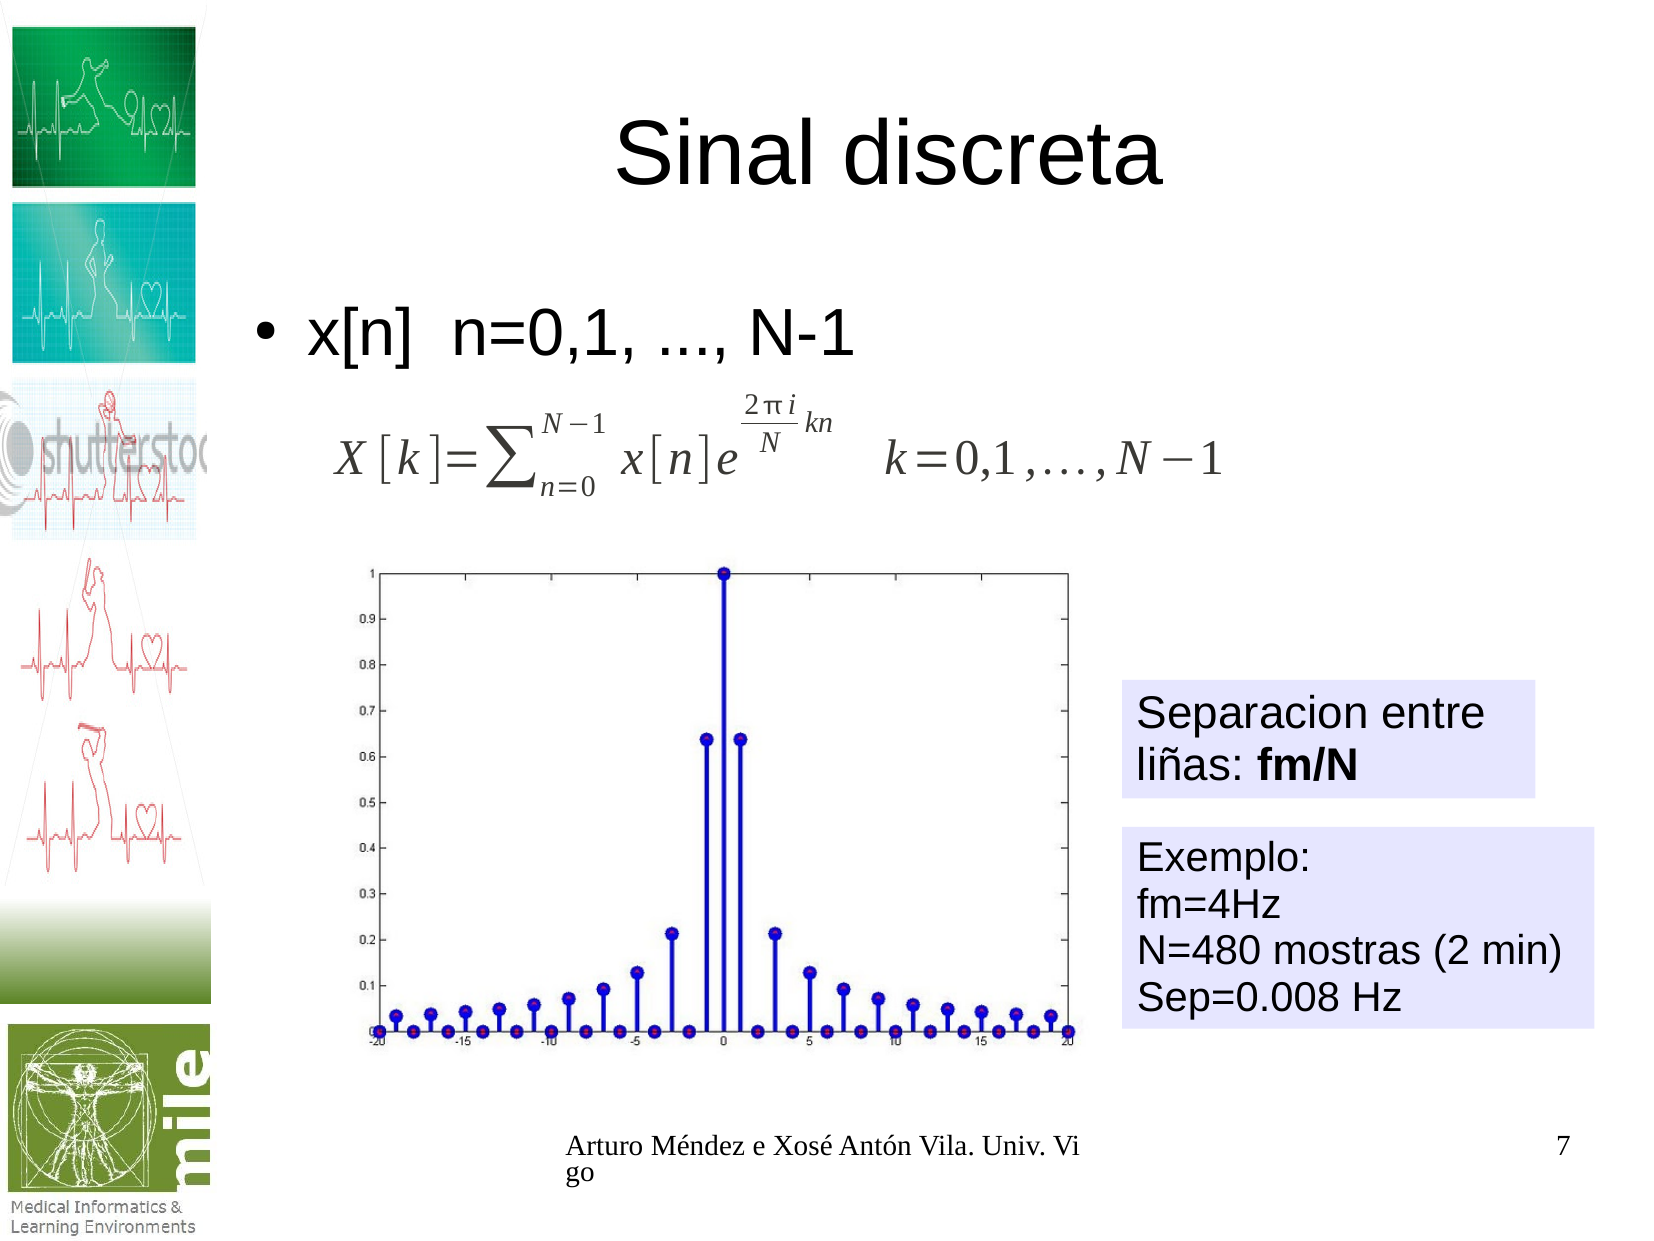

# Sinal discreta
x[n] n=0,1, ..., N-1
Separacion entre
liñas: fm/N
Exemplo:
fm=4Hz
N=480 mostras (2 min)
Sep=0.008 Hz
Arturo Méndez e Xosé Antón Vila. Univ. Vigo
7